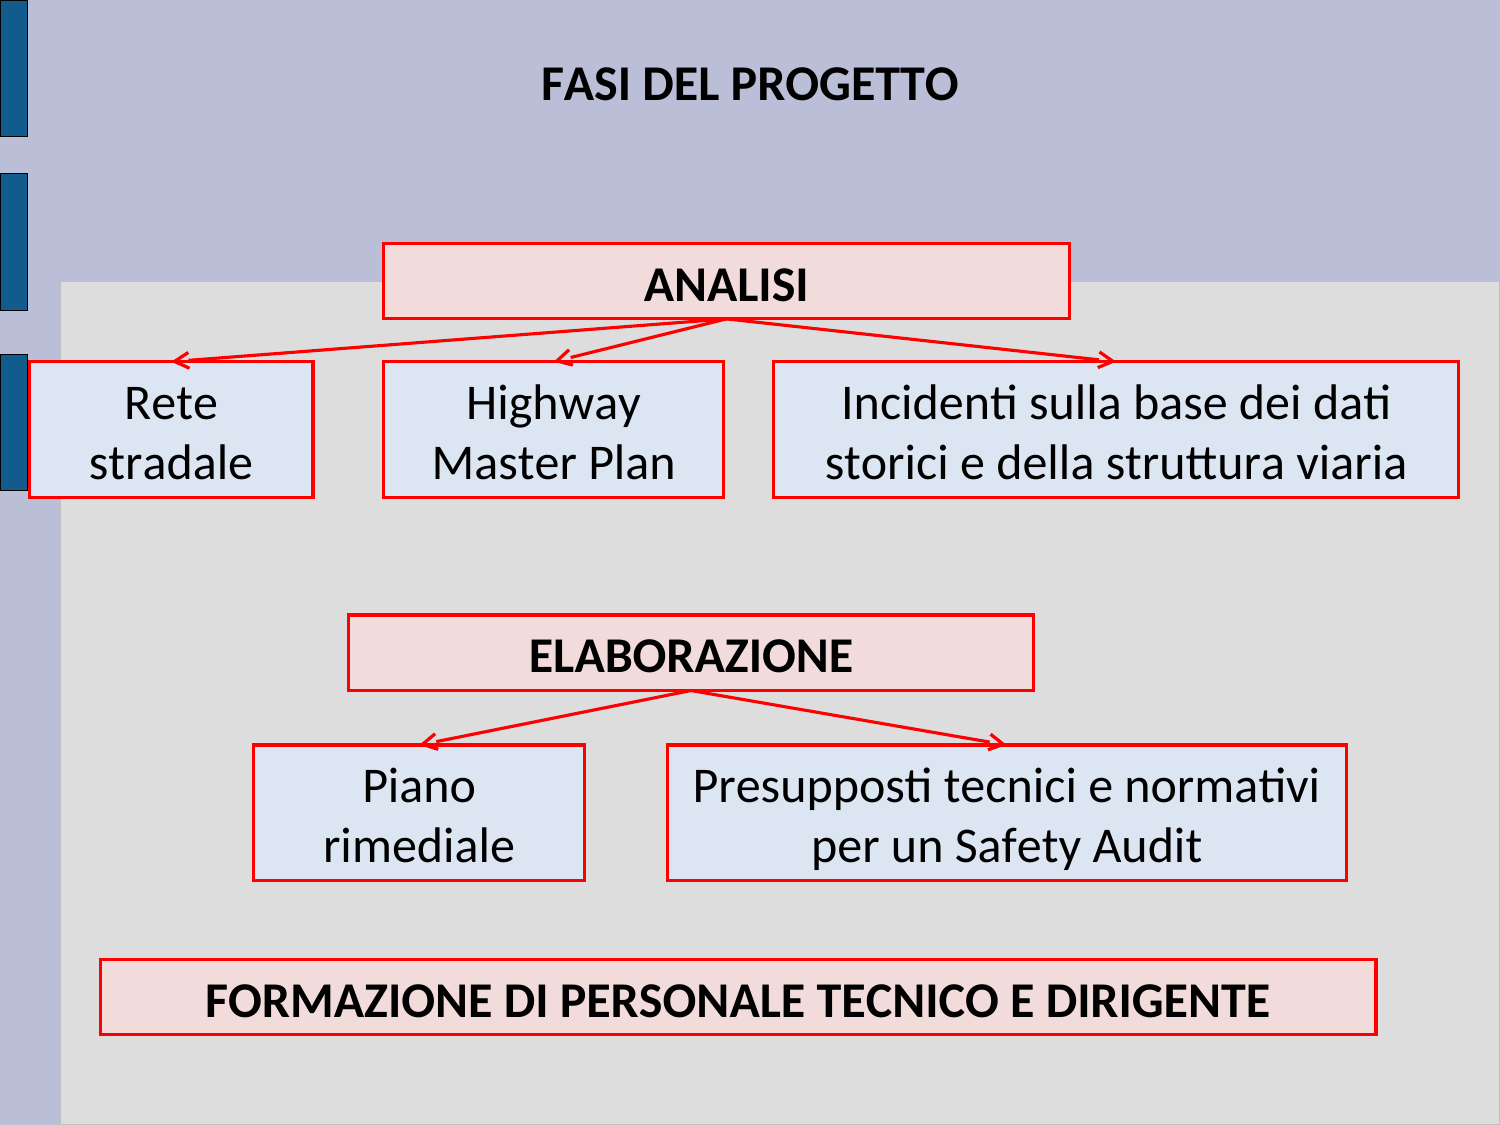

FASI DEL PROGETTO
ANALISI
Rete stradale
Highway Master Plan
Incidenti sulla base dei dati storici e della struttura viaria
ELABORAZIONE
Piano rimediale
Presupposti tecnici e normativi per un Safety Audit
FORMAZIONE DI PERSONALE TECNICO E DIRIGENTE